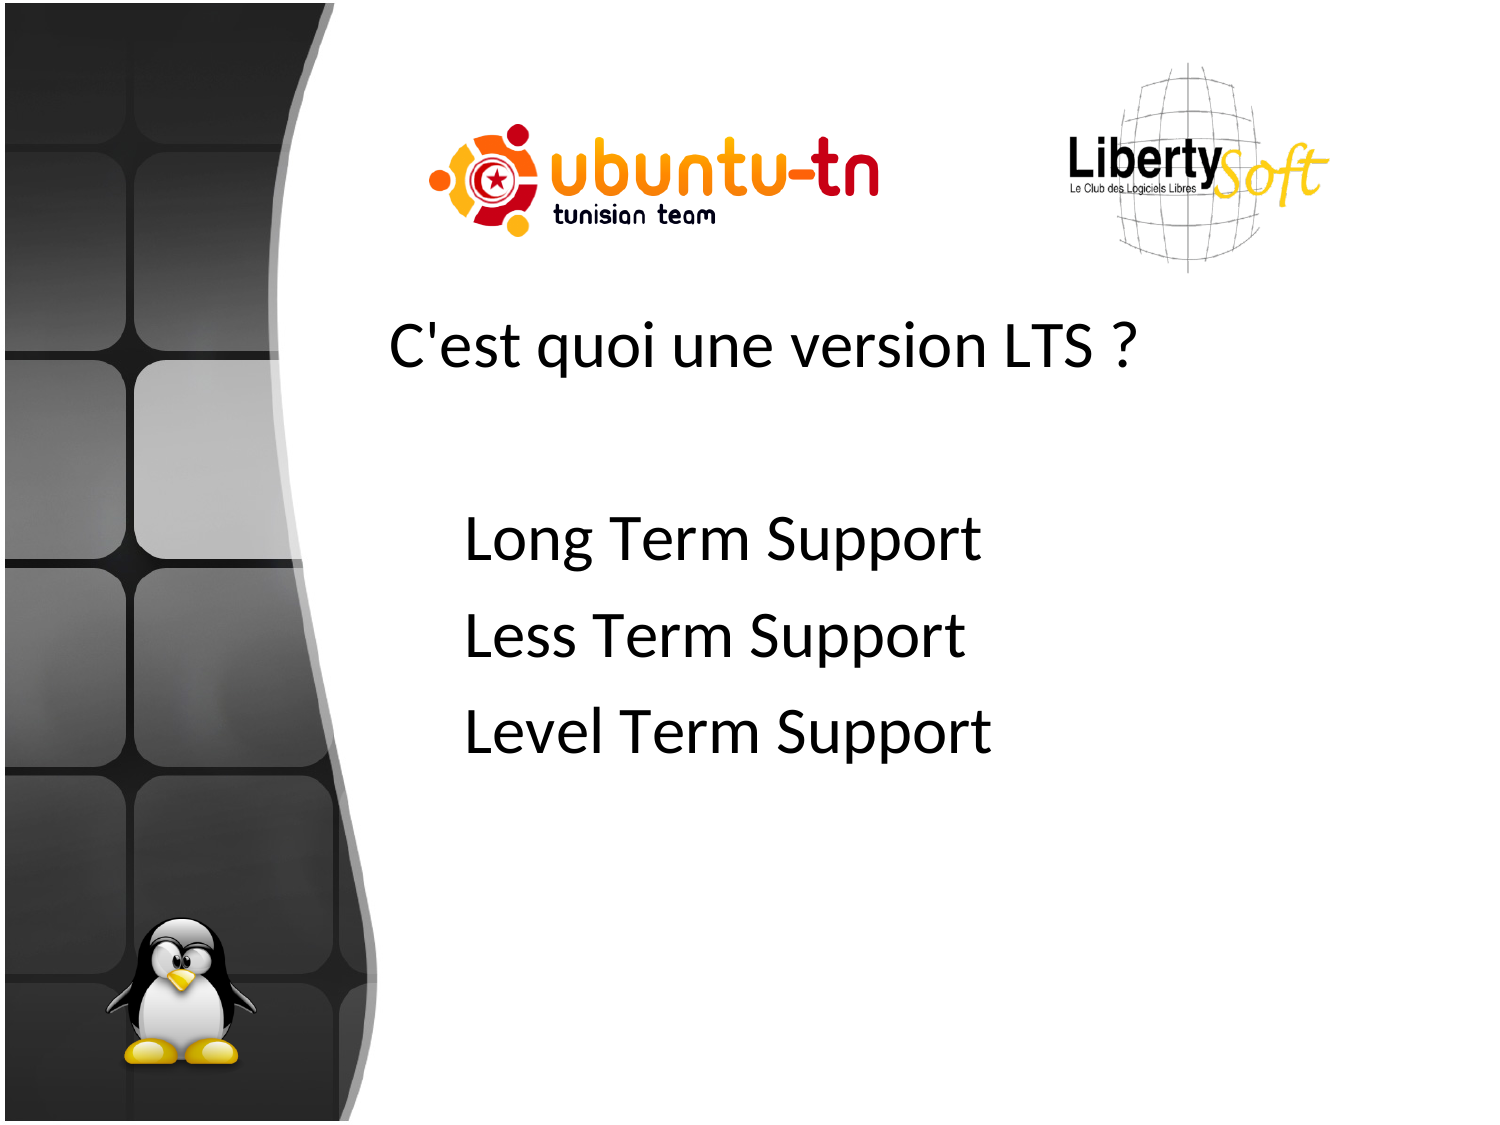

#
C'est quoi une version LTS ?
Long Term Support
Less Term Support
Level Term Support